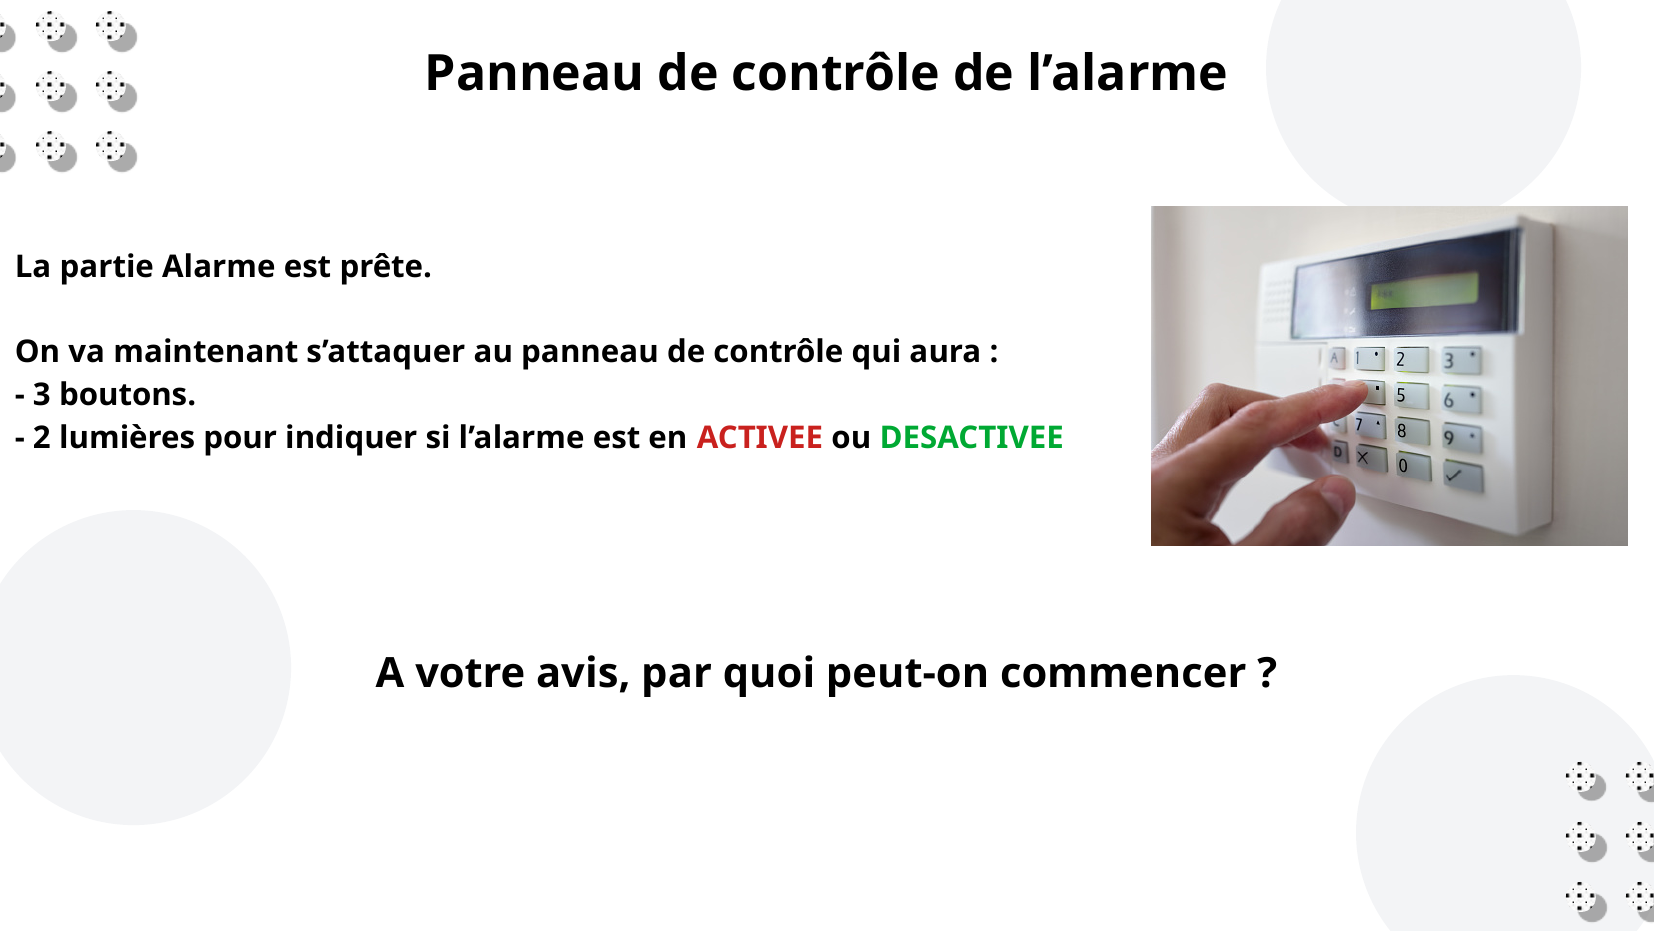

Panneau de contrôle de l’alarme
La partie Alarme est prête.
On va maintenant s’attaquer au panneau de contrôle qui aura :
- 3 boutons.
- 2 lumières pour indiquer si l’alarme est en ACTIVEE ou DESACTIVEE
A votre avis, par quoi peut-on commencer ?